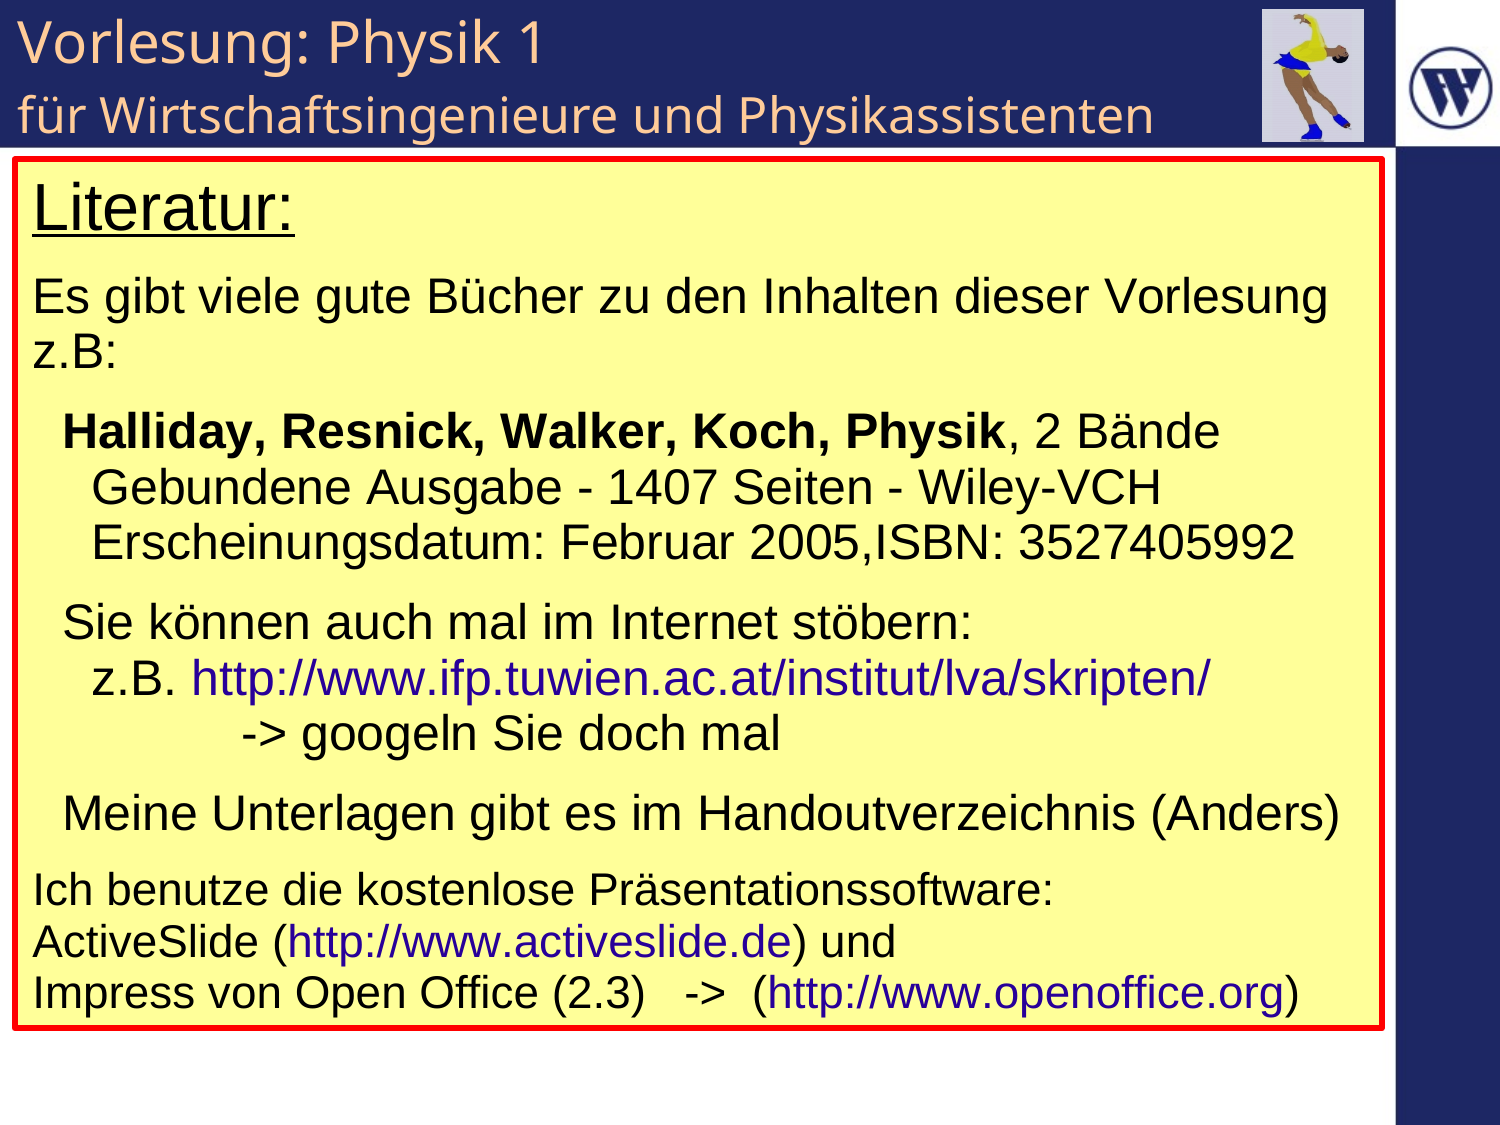

Literatur:
Es gibt viele gute Bücher zu den Inhalten dieser Vorlesung z.B:
Halliday, Resnick, Walker, Koch, Physik, 2 Bände
Gebundene Ausgabe - 1407 Seiten - Wiley-VCH
Erscheinungsdatum: Februar 2005,ISBN: 3527405992
Sie können auch mal im Internet stöbern:
z.B. http://www.ifp.tuwien.ac.at/institut/lva/skripten/
	-> googeln Sie doch mal
Meine Unterlagen gibt es im Handoutverzeichnis (Anders)
Ich benutze die kostenlose Präsentationssoftware:
ActiveSlide (http://www.activeslide.de) und
Impress von Open Office (2.3) -> (http://www.openoffice.org)
2